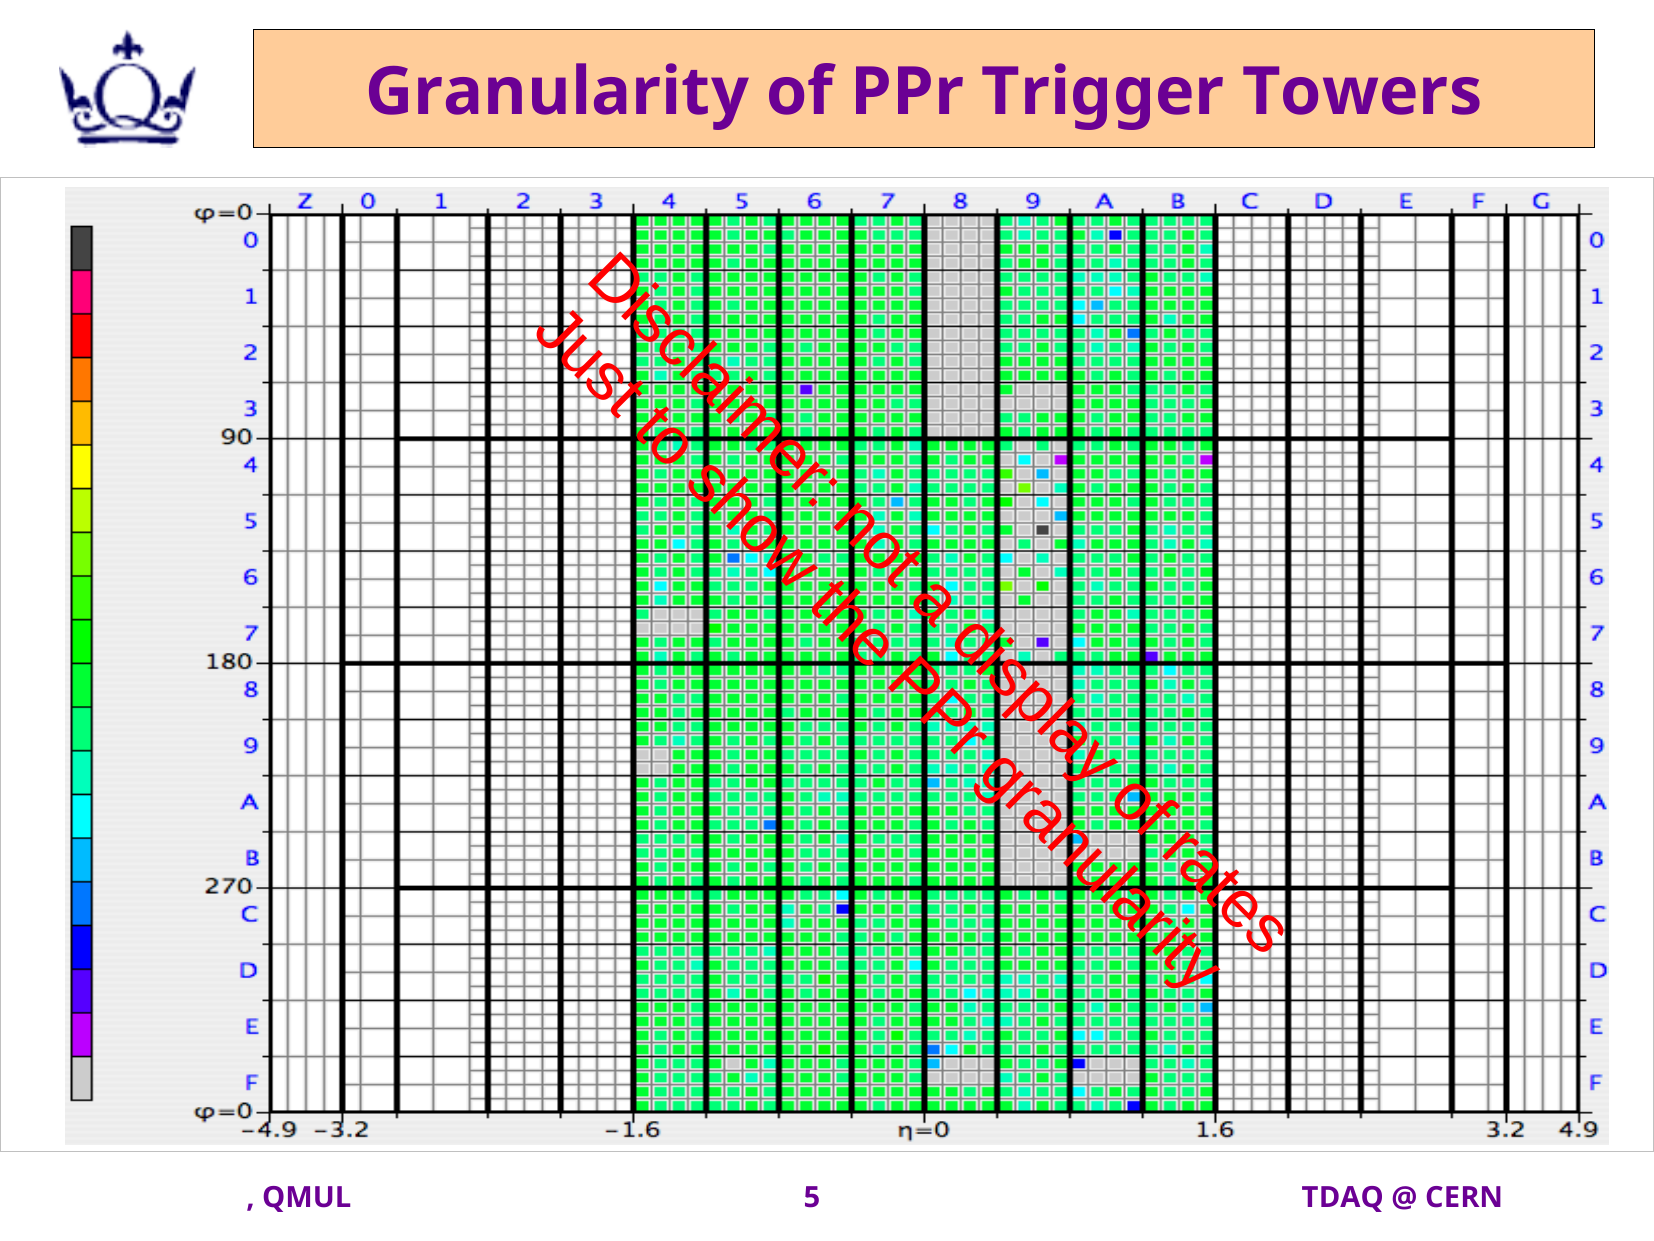

# Granularity of PPr Trigger Towers
Disclaimer: not a display of rates
Just to show the PPr granularity